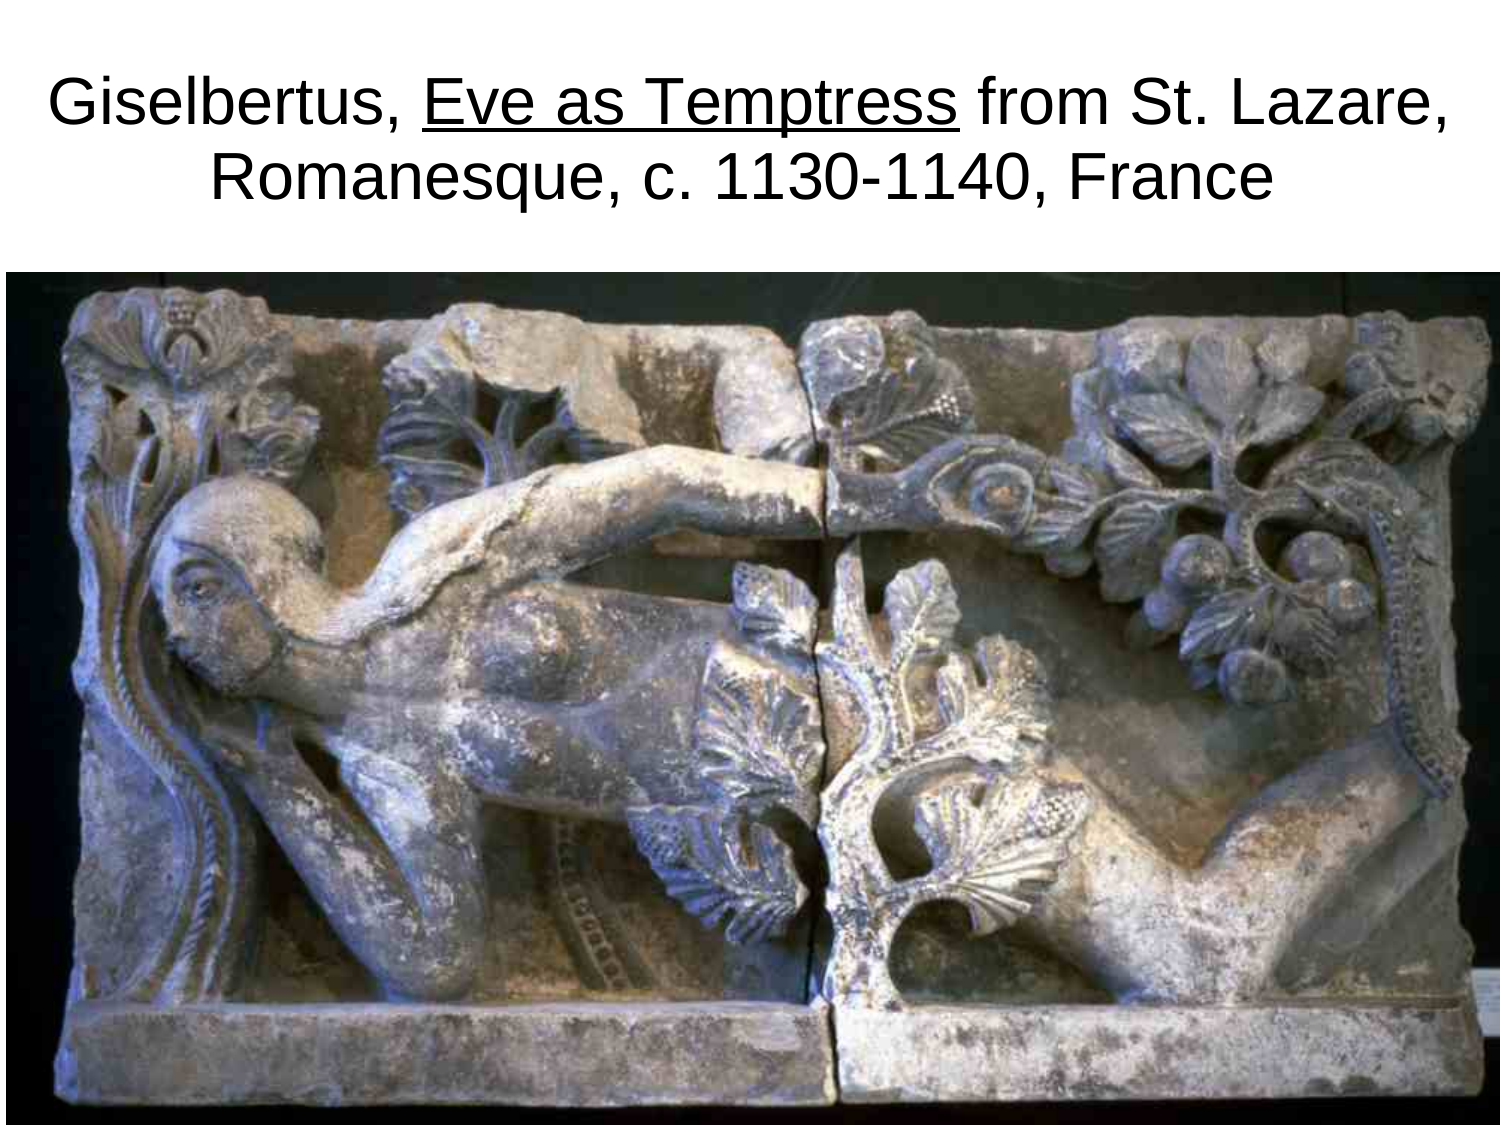

# Giselbertus, Eve as Temptress from St. Lazare, Romanesque, c. 1130-1140, France